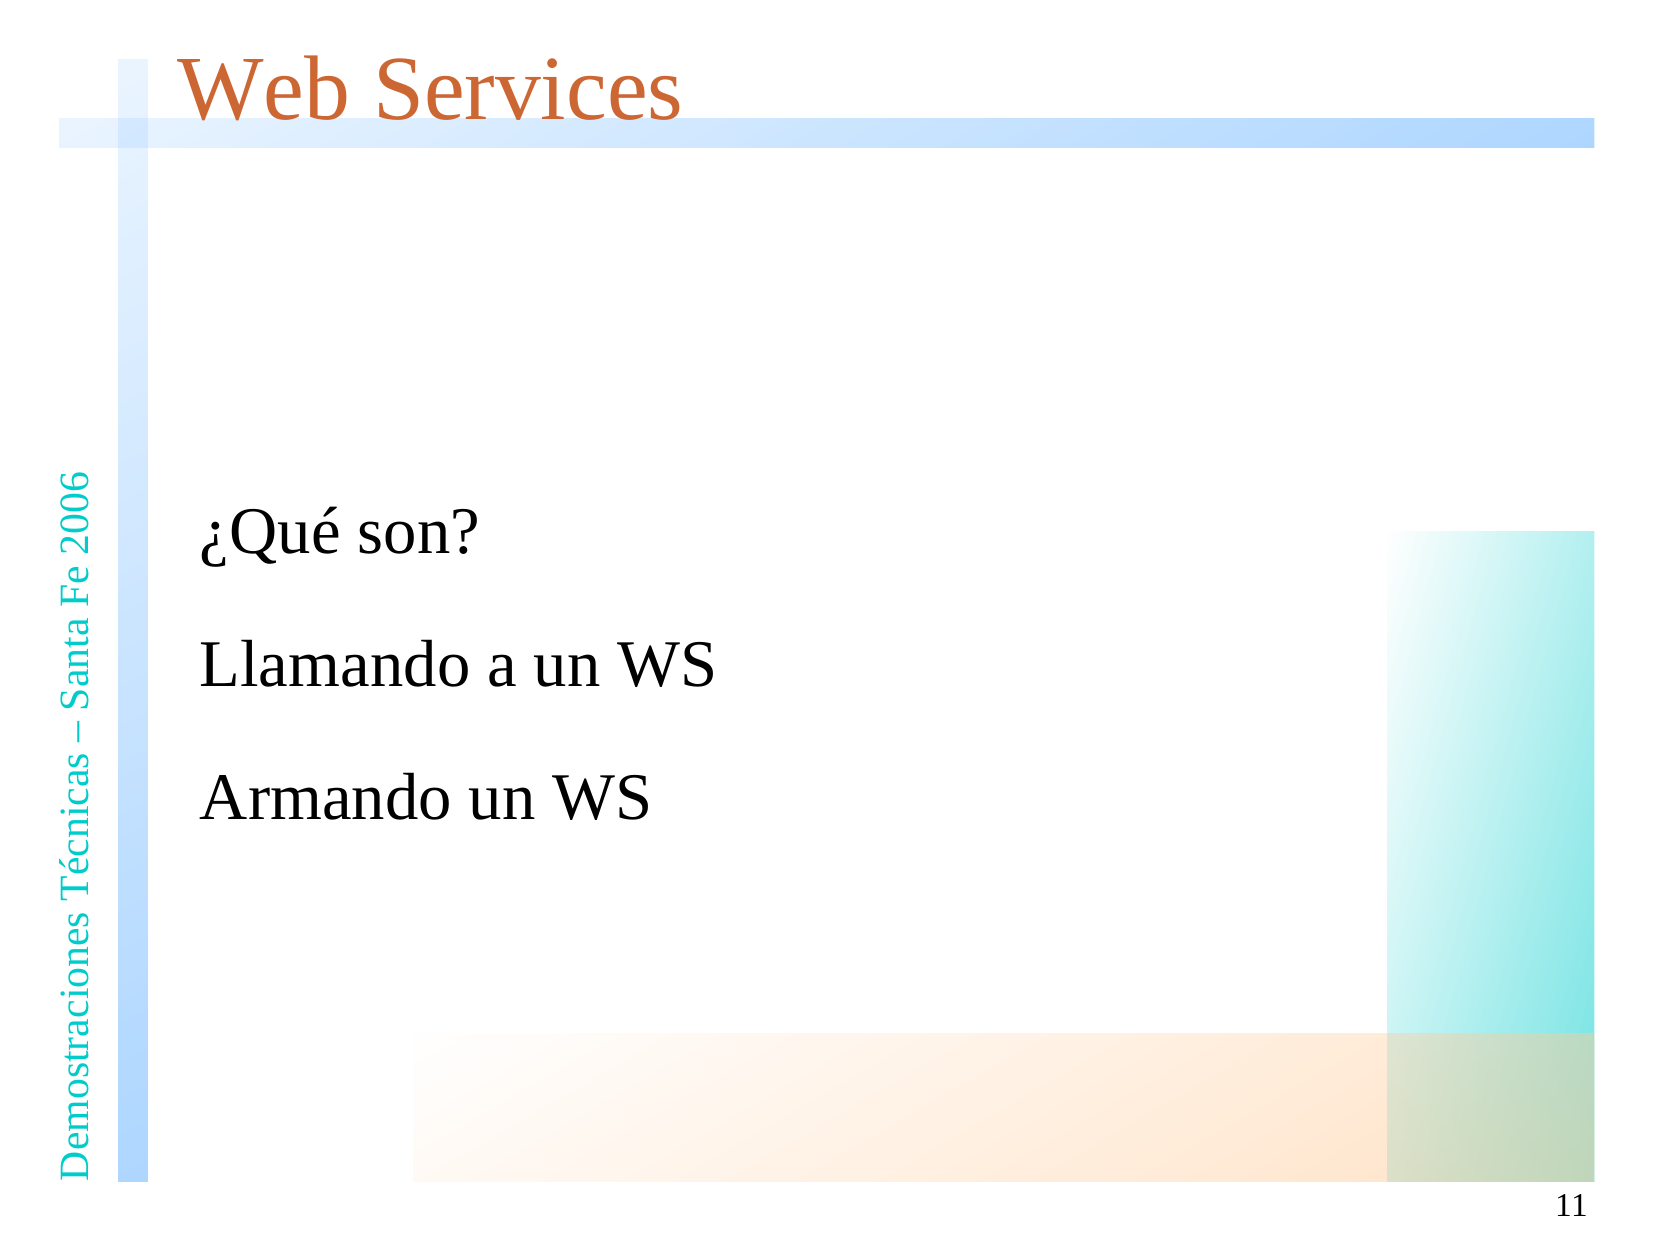

# Web Services
 ¿Qué son?
 Llamando a un WS
 Armando un WS